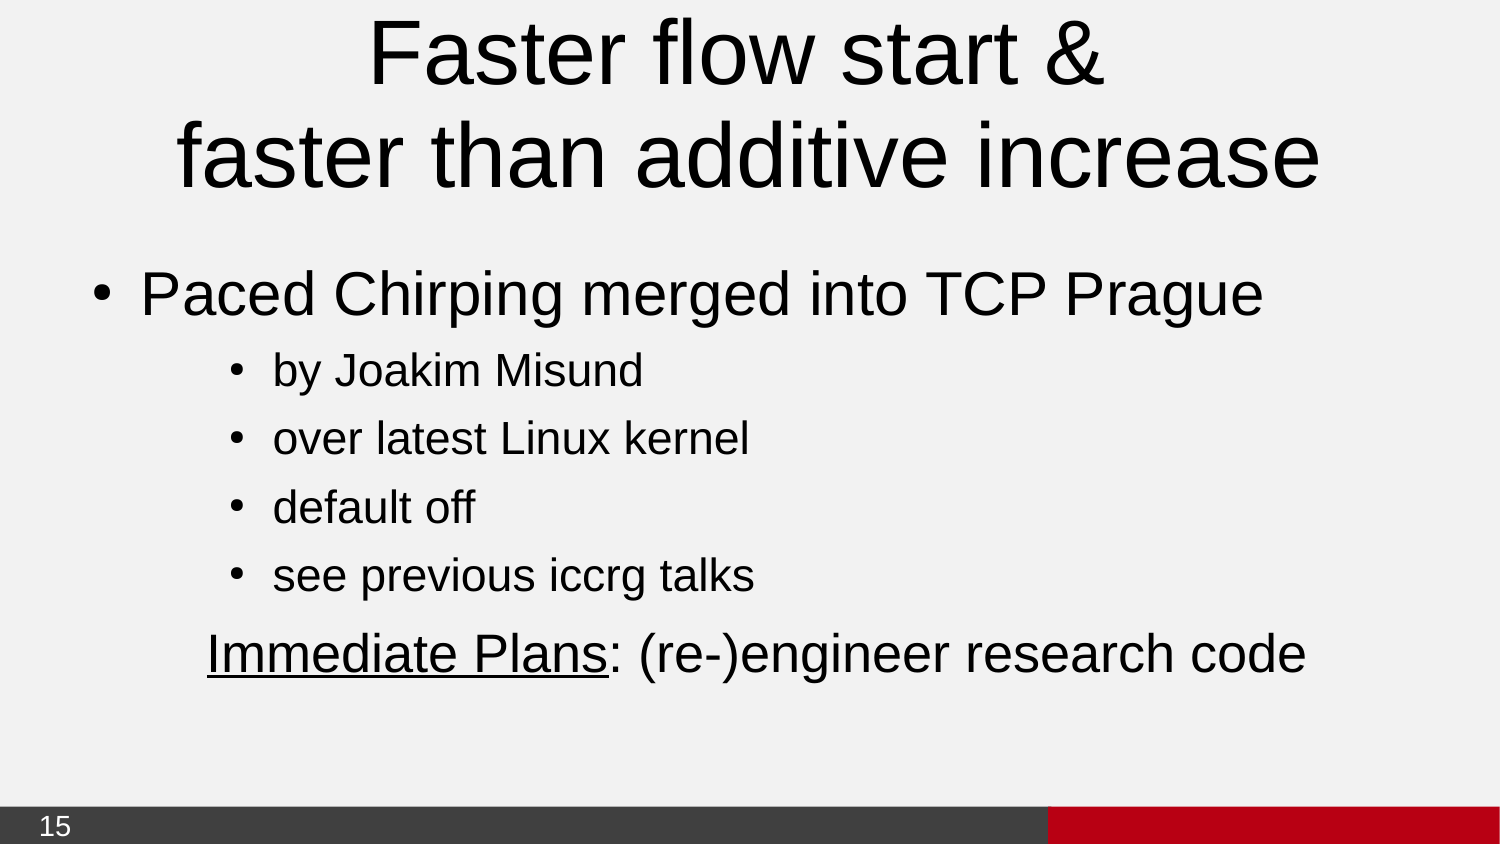

# Faster flow start & faster than additive increase
Paced Chirping merged into TCP Prague
by Joakim Misund
over latest Linux kernel
default off
see previous iccrg talks
Immediate Plans: (re-)engineer research code
15